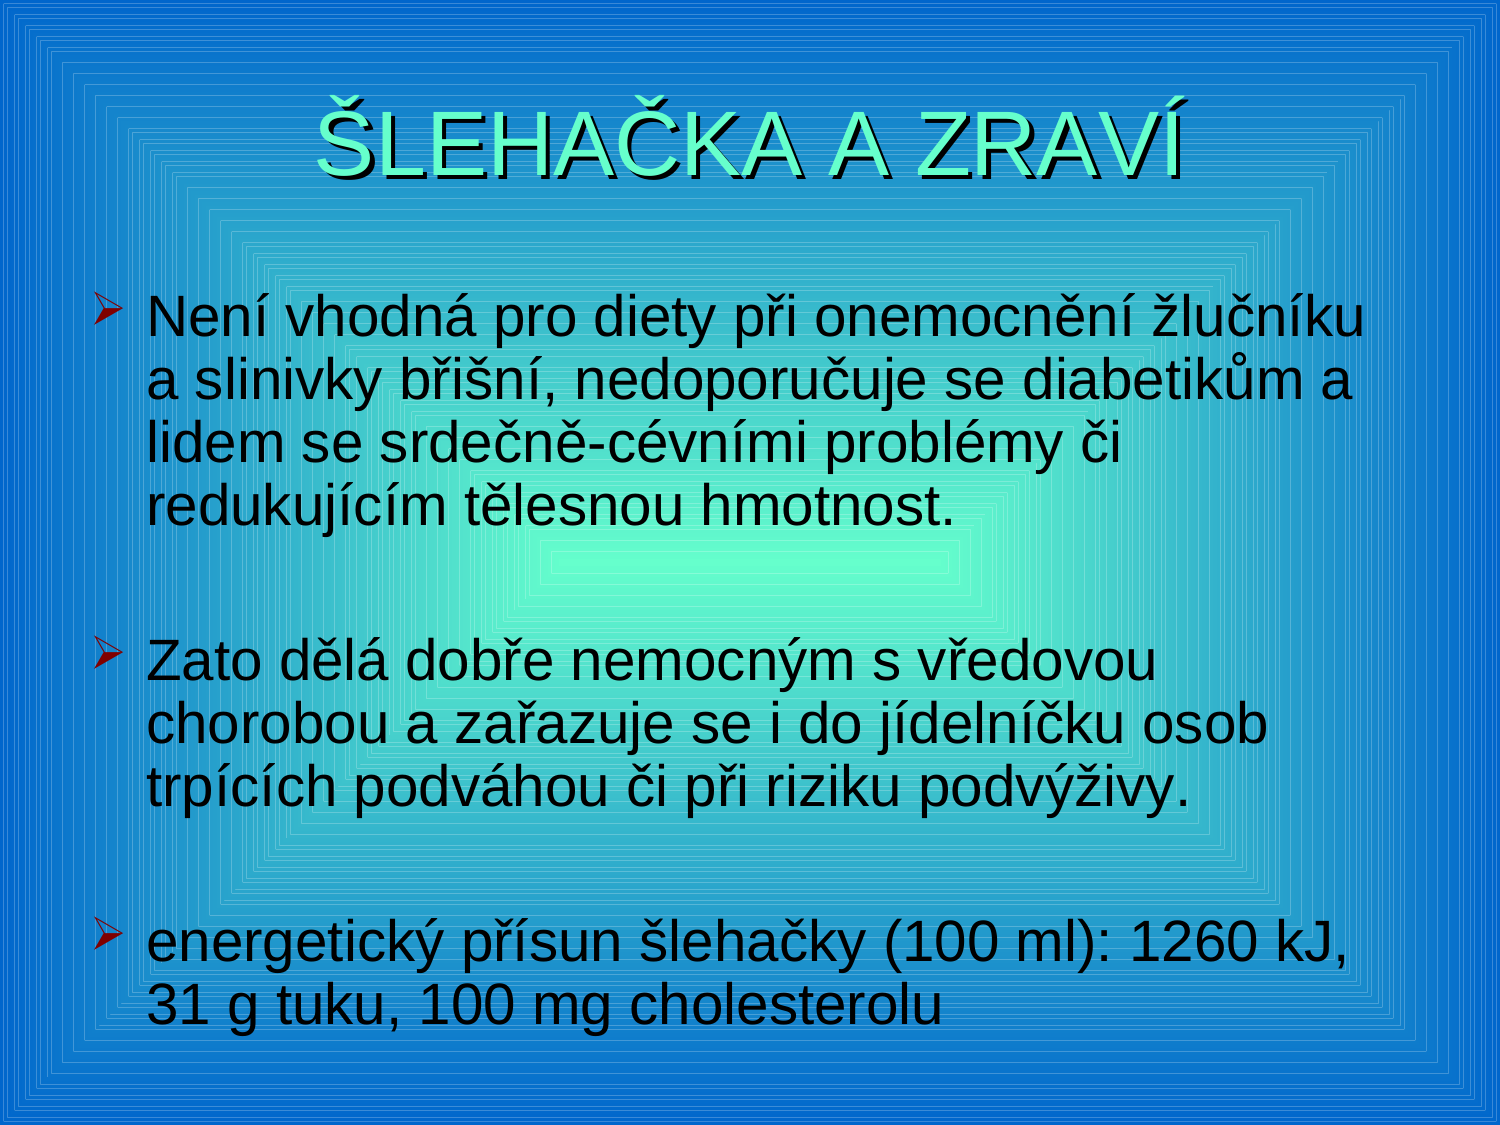

# ŠLEHAČKA A ZRAVÍ
Není vhodná pro diety při onemocnění žlučníku a slinivky břišní, nedoporučuje se diabetikům a lidem se srdečně-cévními problémy či redukujícím tělesnou hmotnost.
Zato dělá dobře nemocným s vředovou chorobou a zařazuje se i do jídelníčku osob trpících podváhou či při riziku podvýživy.
energetický přísun šlehačky (100 ml): 1260 kJ, 31 g tuku, 100 mg cholesterolu